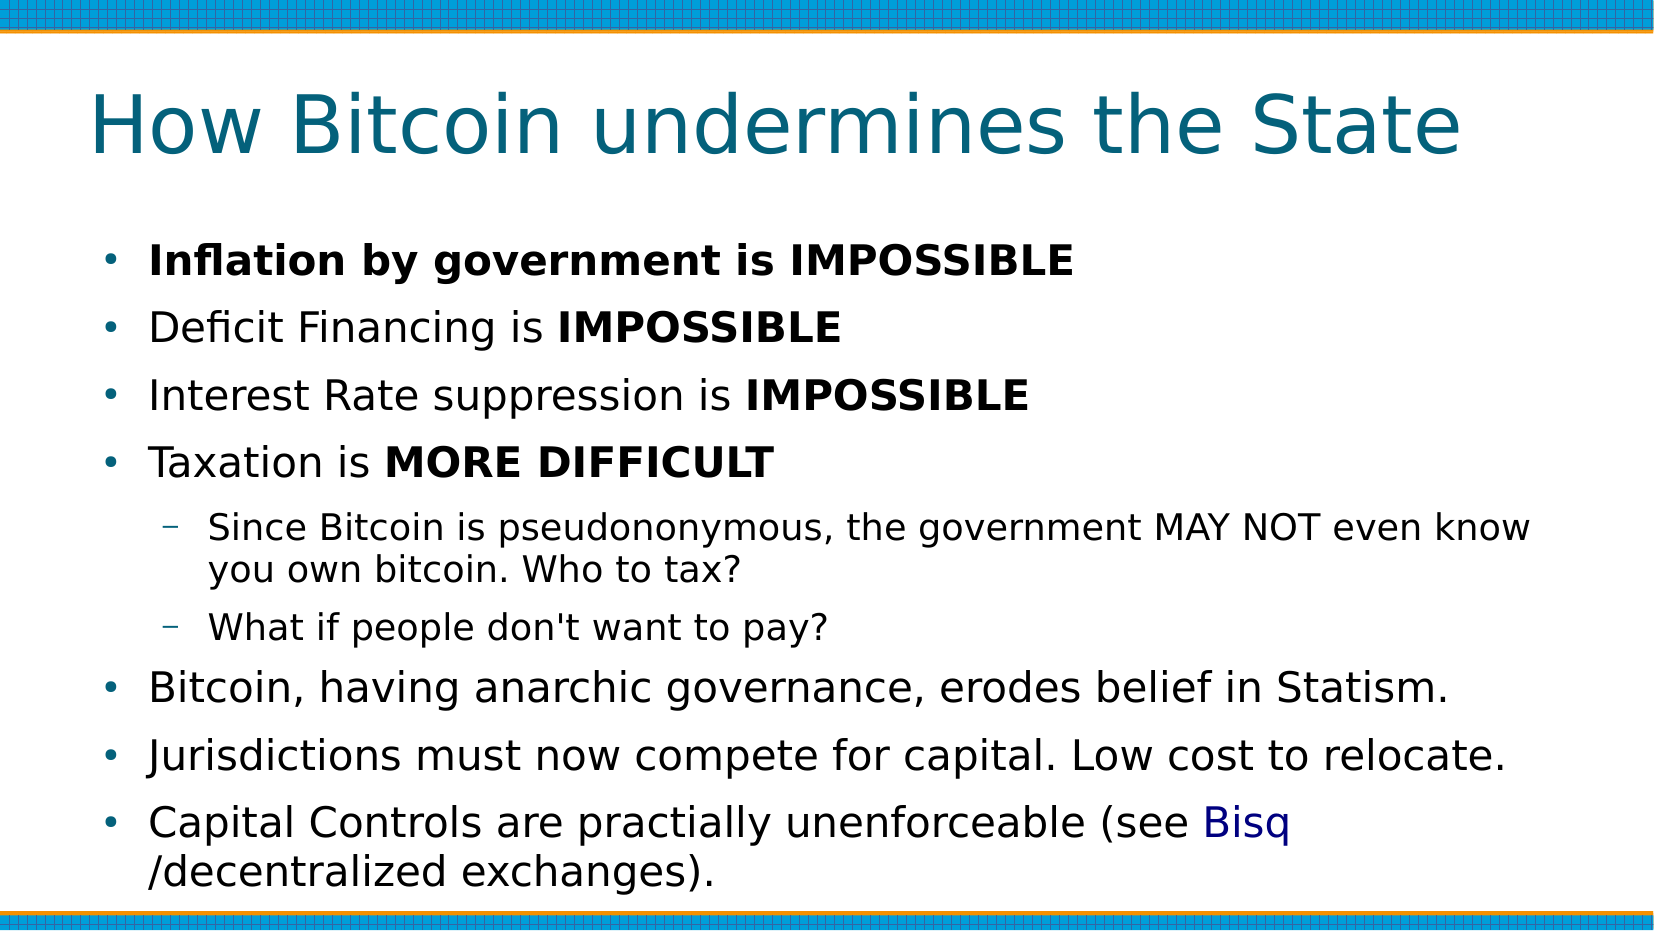

# How Bitcoin undermines the State
Inflation by government is IMPOSSIBLE
Deficit Financing is IMPOSSIBLE
Interest Rate suppression is IMPOSSIBLE
Taxation is MORE DIFFICULT
Since Bitcoin is pseudononymous, the government MAY NOT even know you own bitcoin. Who to tax?
What if people don't want to pay?
Bitcoin, having anarchic governance, erodes belief in Statism.
Jurisdictions must now compete for capital. Low cost to relocate.
Capital Controls are practially unenforceable (see Bisq/decentralized exchanges).